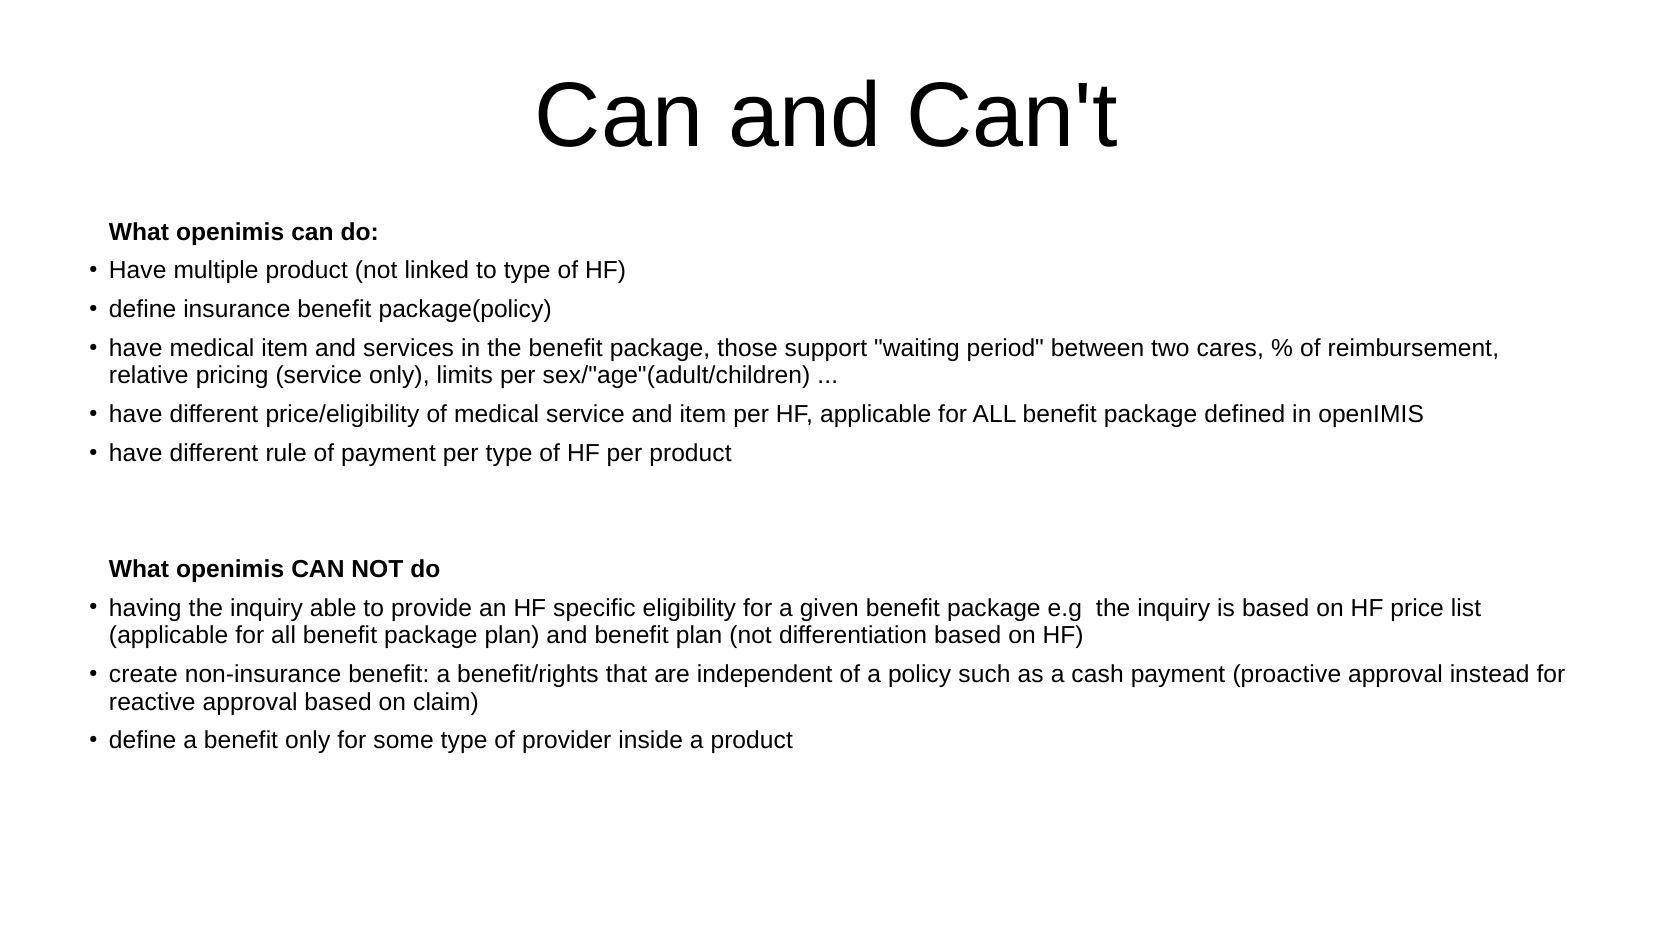

# Can and Can't
What openimis can do:
Have multiple product (not linked to type of HF)
define insurance benefit package(policy)
have medical item and services in the benefit package, those support "waiting period" between two cares, % of reimbursement, relative pricing (service only), limits per sex/"age"(adult/children) ...
have different price/eligibility of medical service and item per HF, applicable for ALL benefit package defined in openIMIS
have different rule of payment per type of HF per product
What openimis CAN NOT do
having the inquiry able to provide an HF specific eligibility for a given benefit package e.g the inquiry is based on HF price list (applicable for all benefit package plan) and benefit plan (not differentiation based on HF)
create non-insurance benefit: a benefit/rights that are independent of a policy such as a cash payment (proactive approval instead for reactive approval based on claim)
define a benefit only for some type of provider inside a product